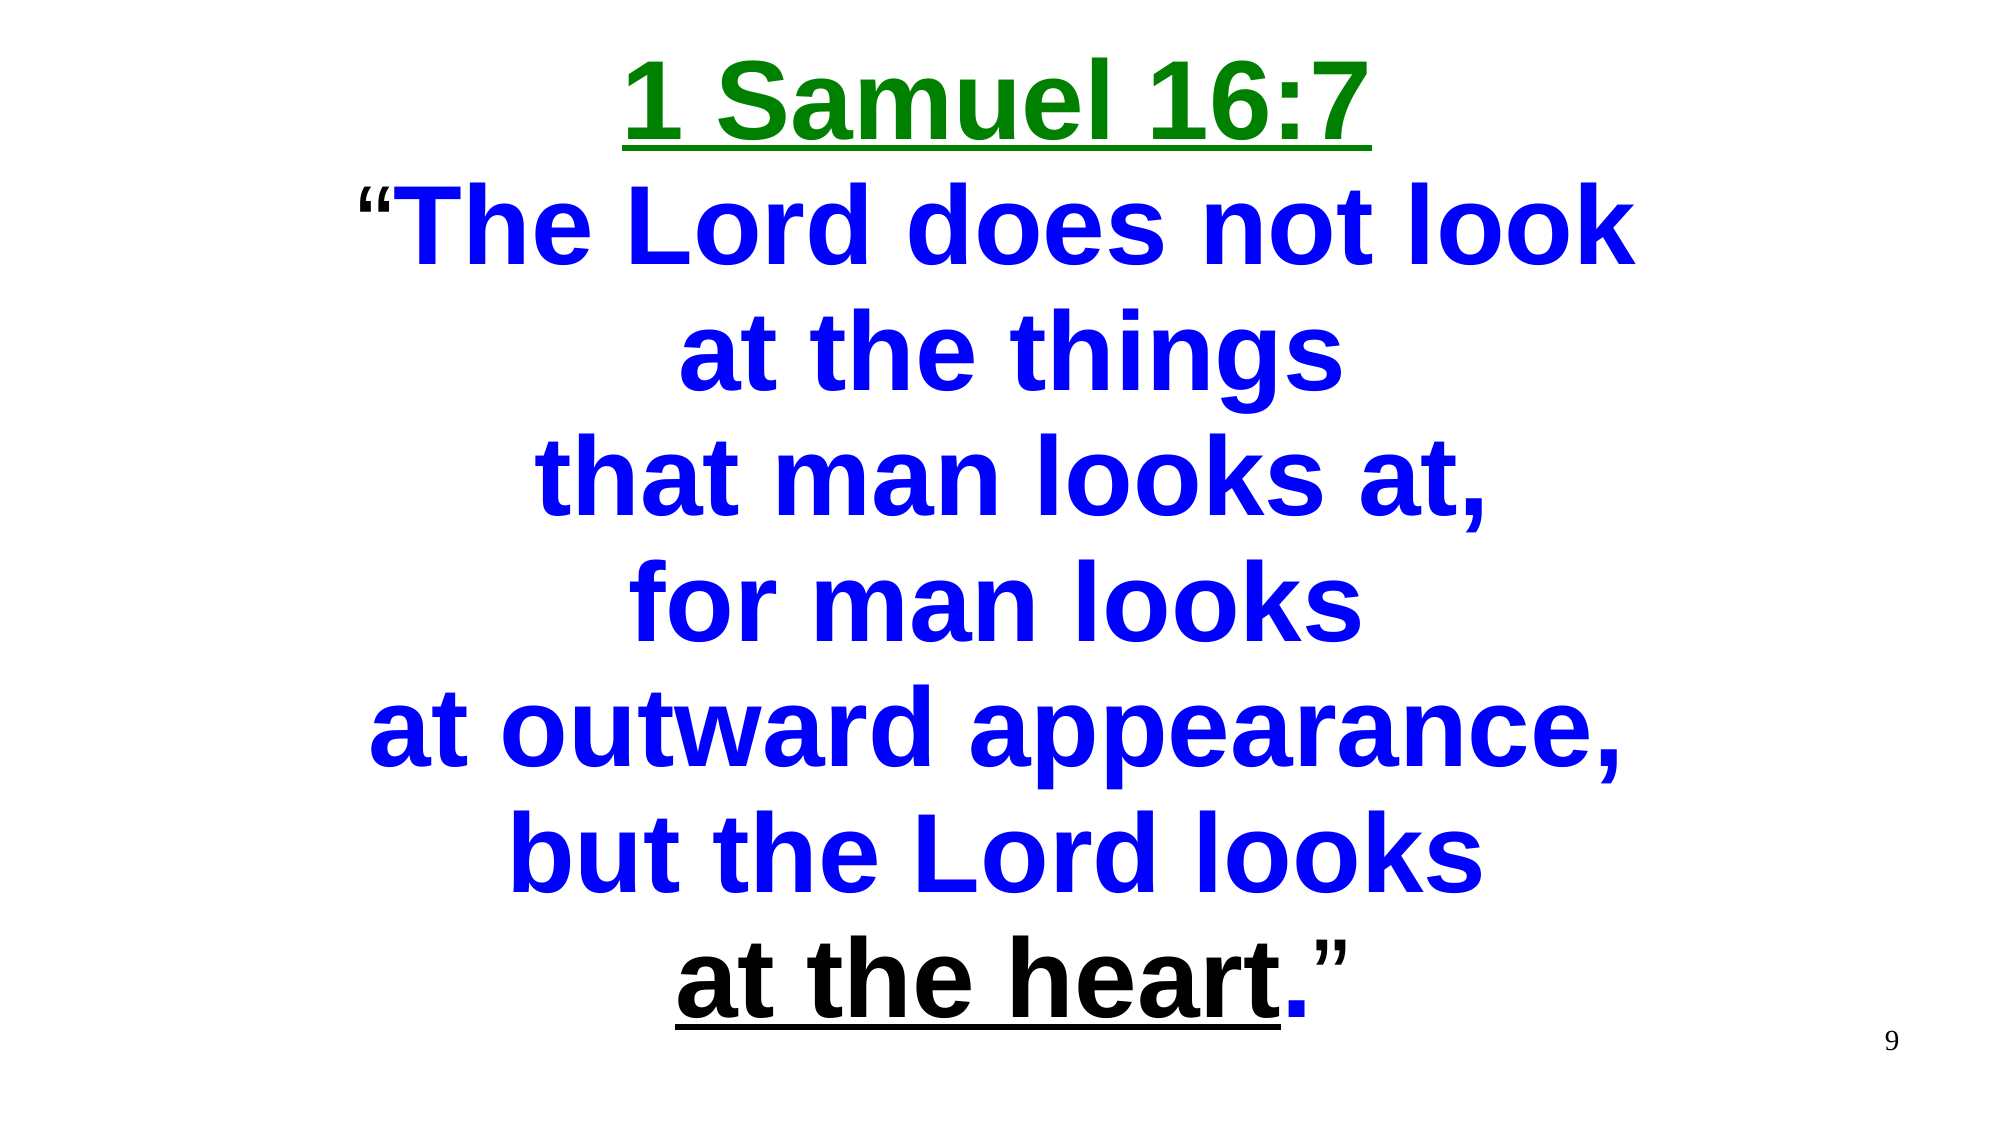

# 1 Samuel 16:7   “The Lord does not look at the things that man looks at, for man looks at outward appearance, but the Lord looks at the heart.”
9